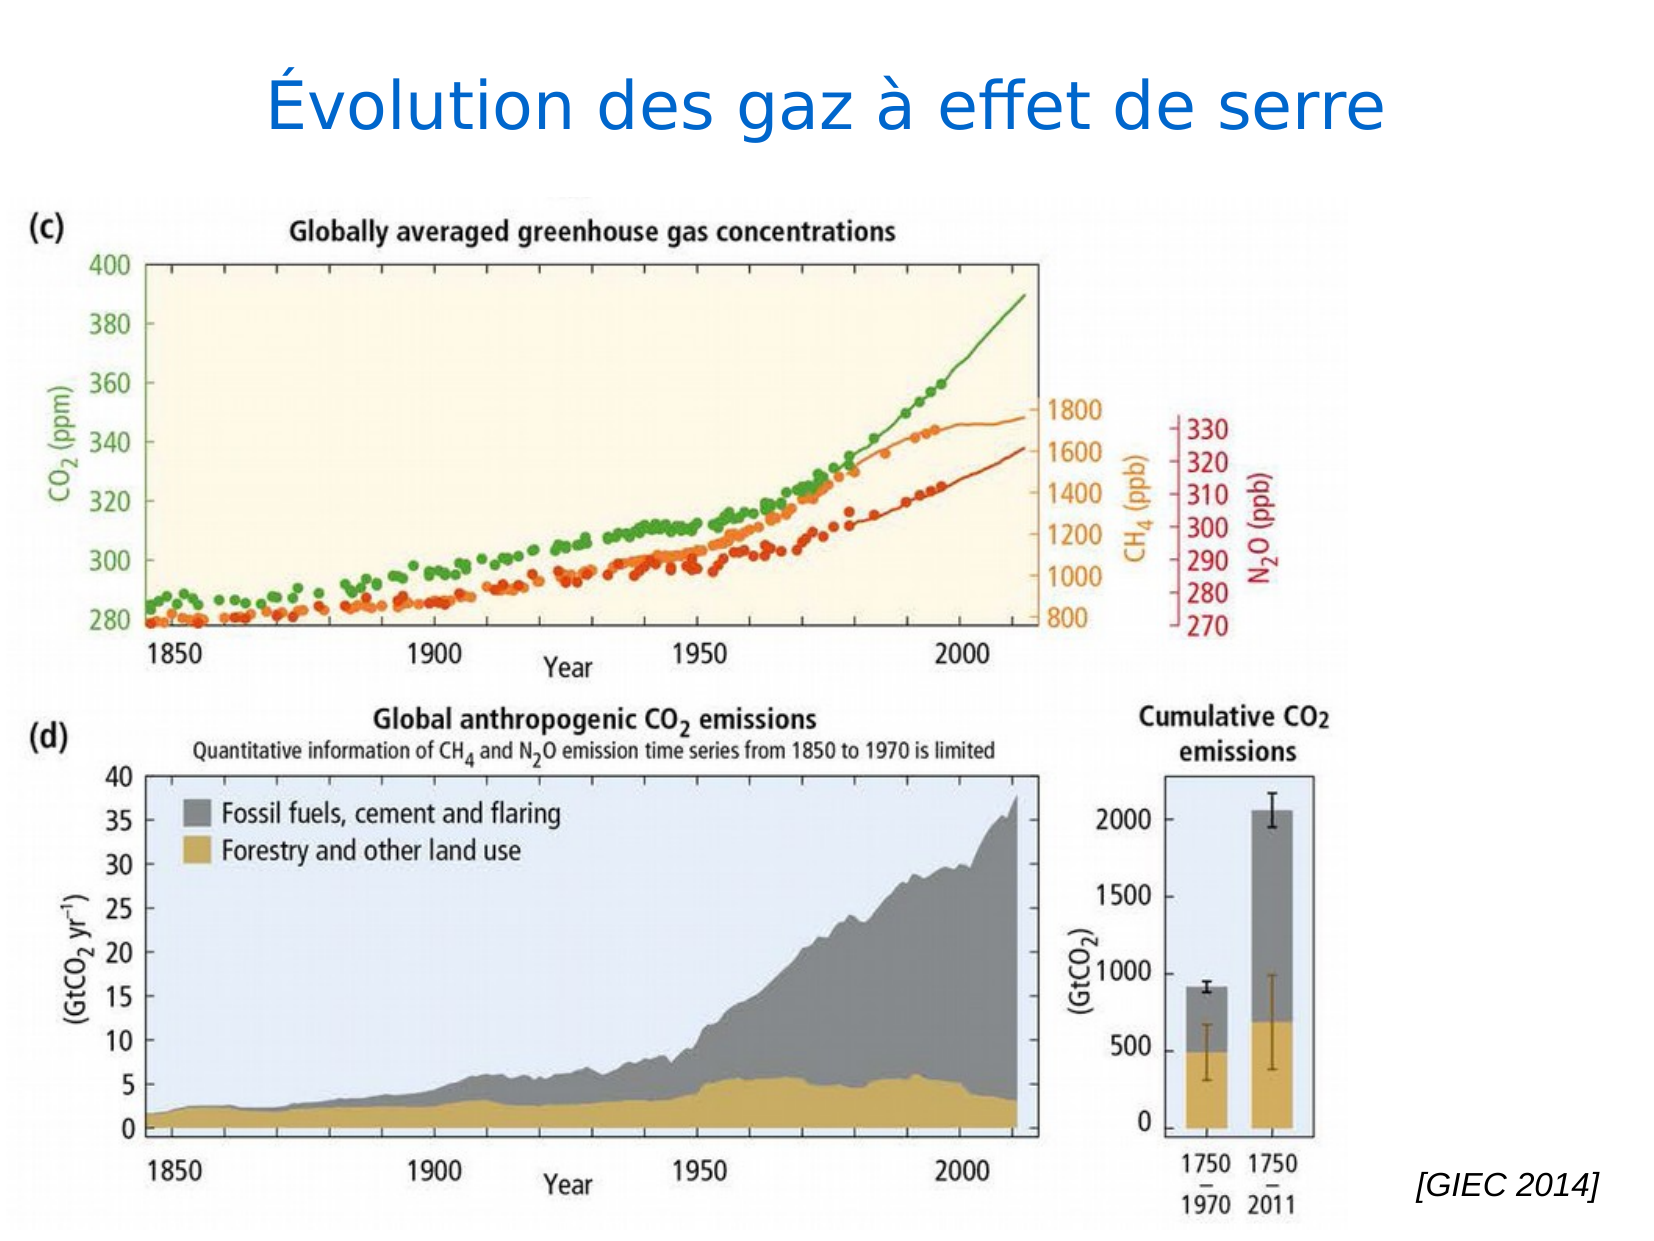

# Évolution des gaz à effet de serre
Moyenne des températures de surface
[GIEC 2014]